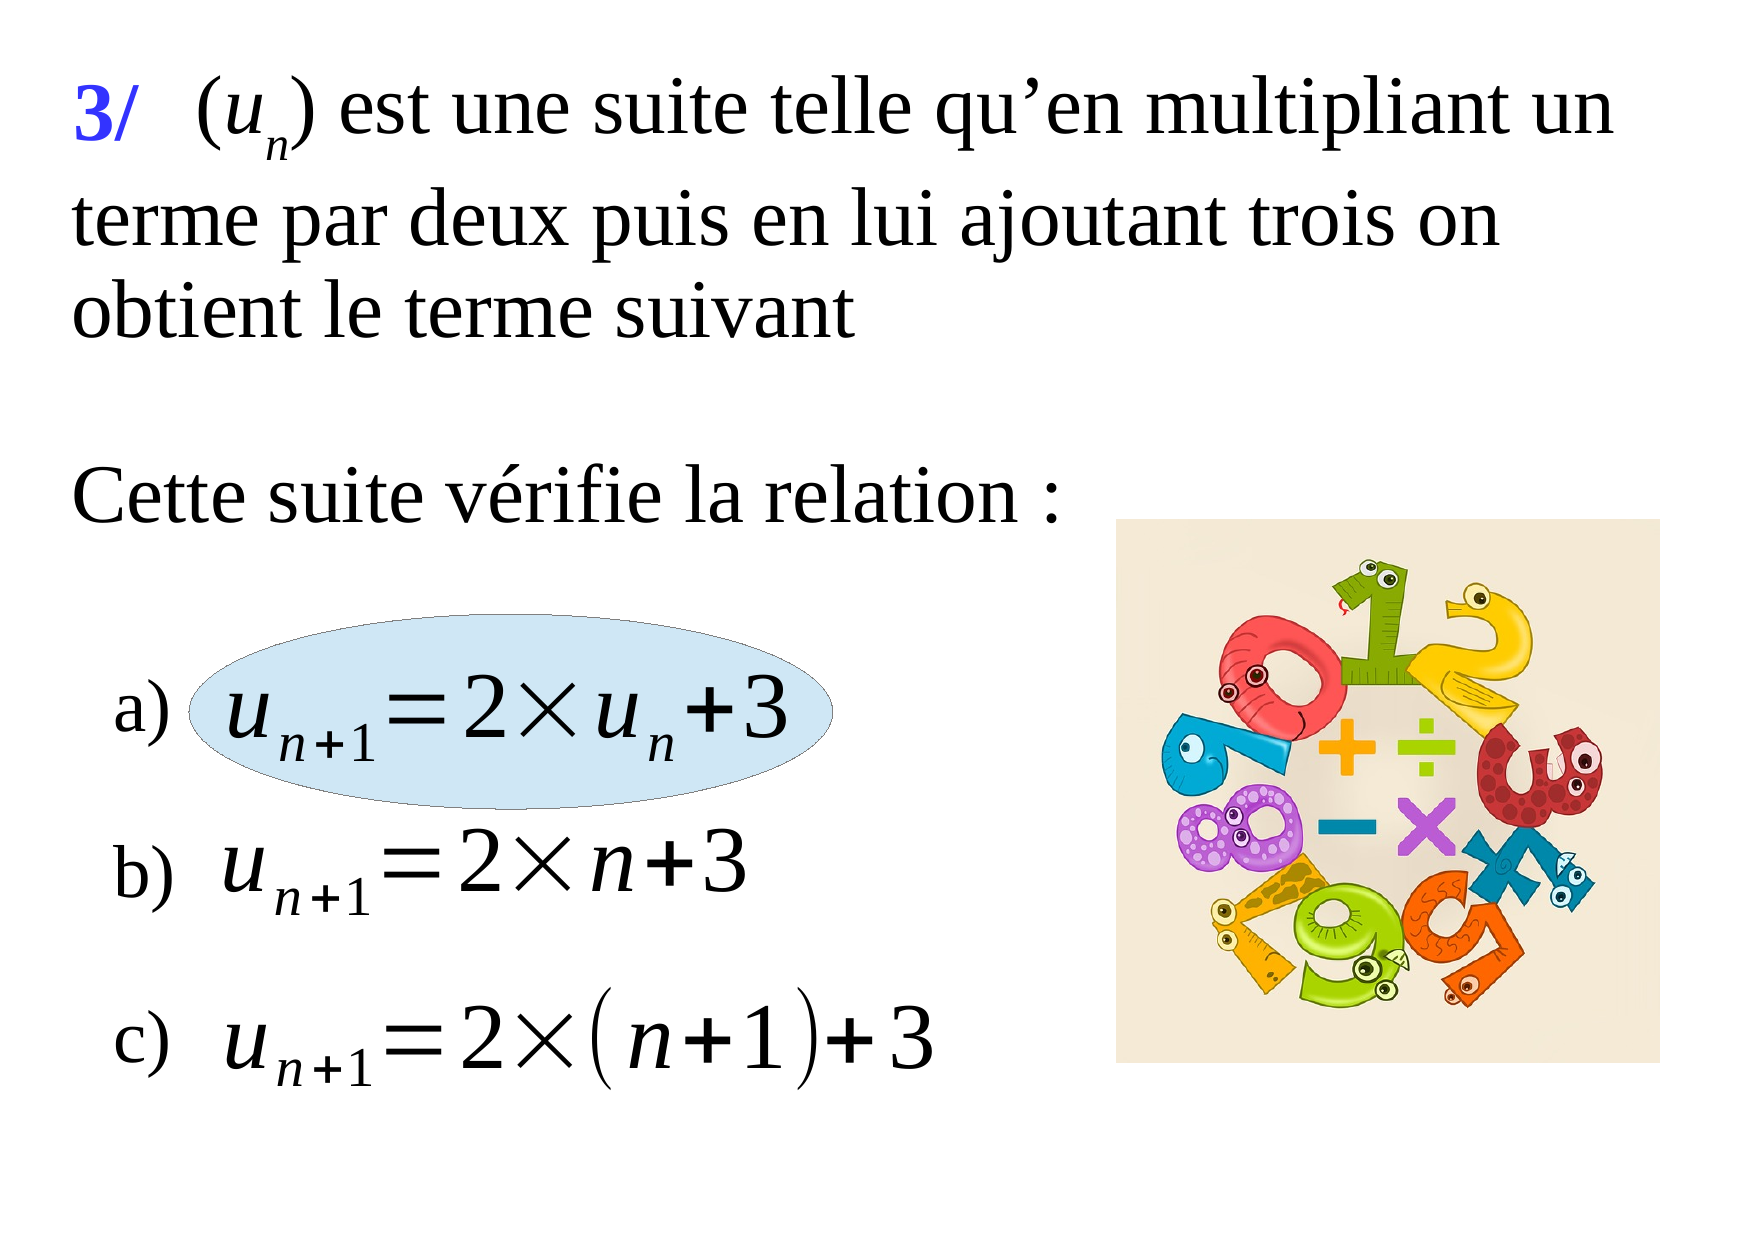

(un) est une suite telle qu’en multipliant un
terme par deux puis en lui ajoutant trois on
obtient le terme suivant
Cette suite vérifie la relation :
3/
a)
b)
c)